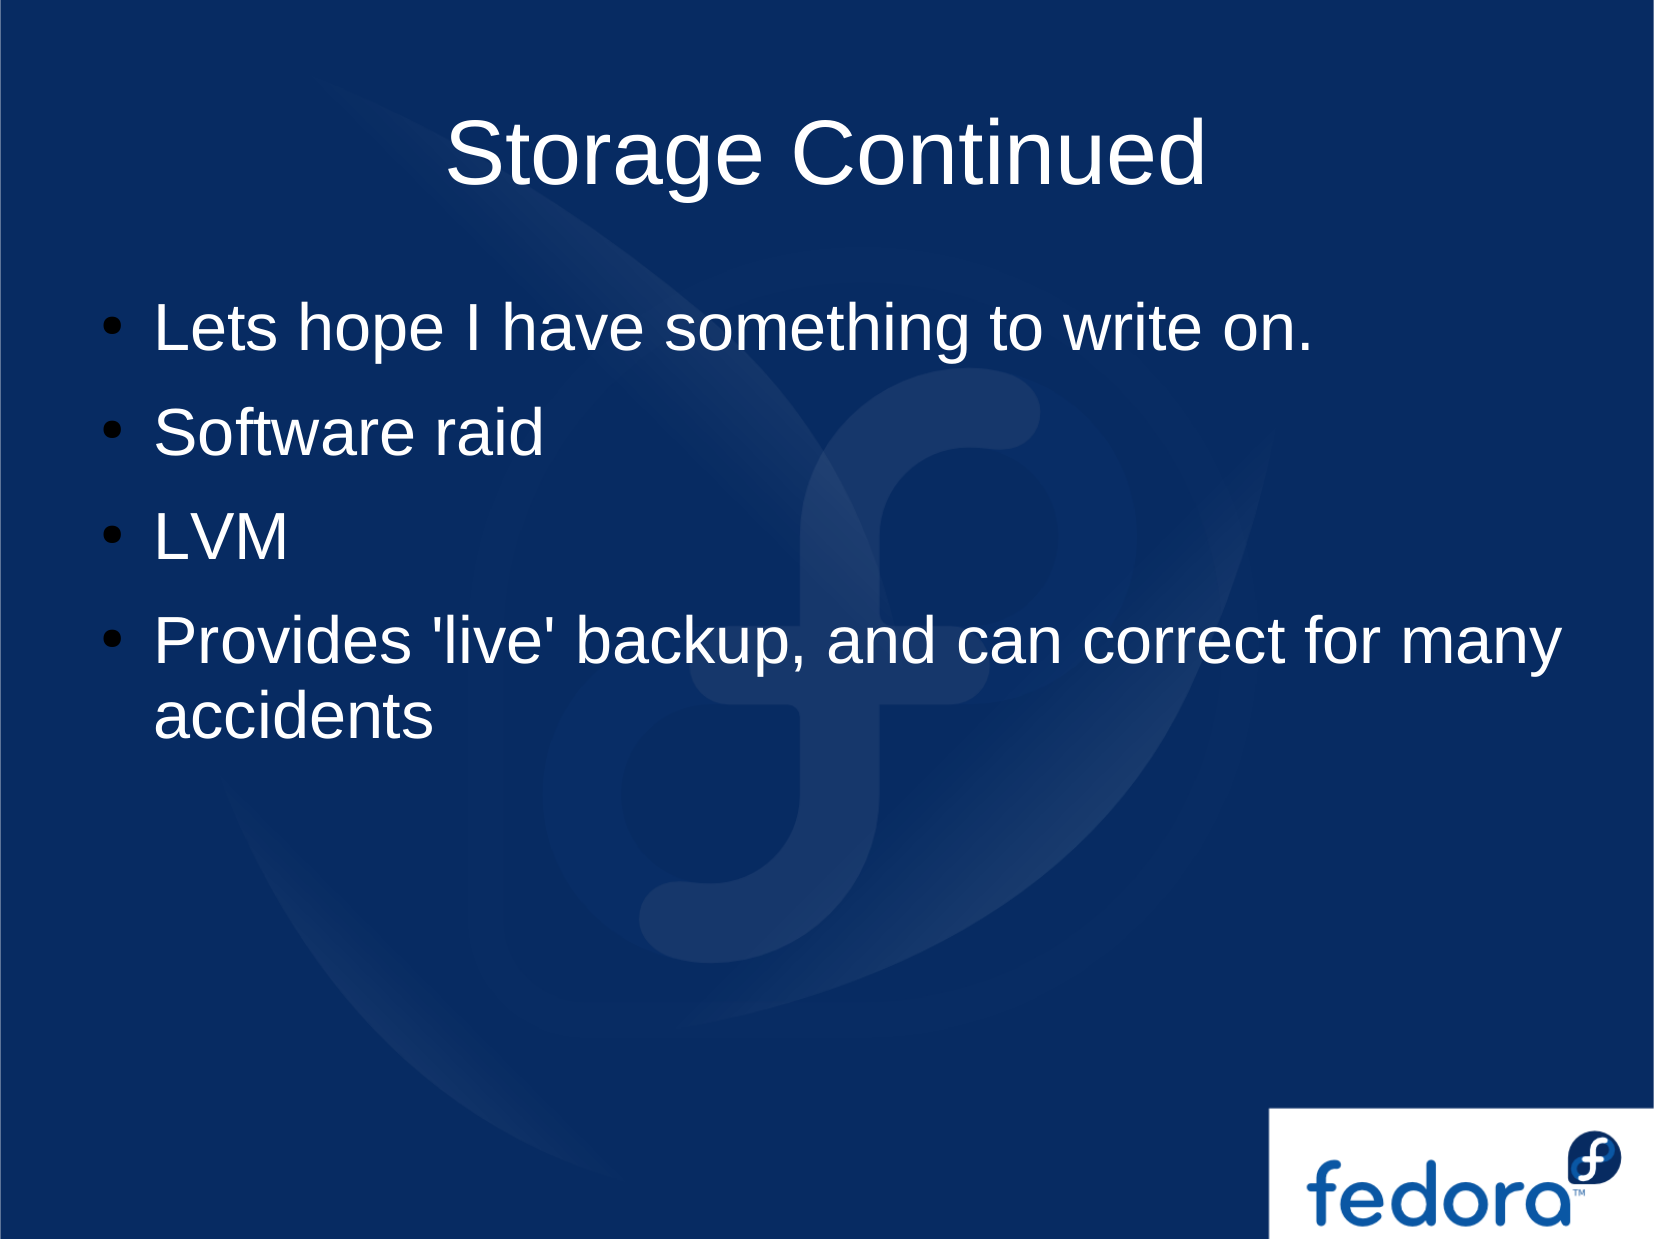

# Storage Continued
Lets hope I have something to write on.
Software raid
LVM
Provides 'live' backup, and can correct for many accidents